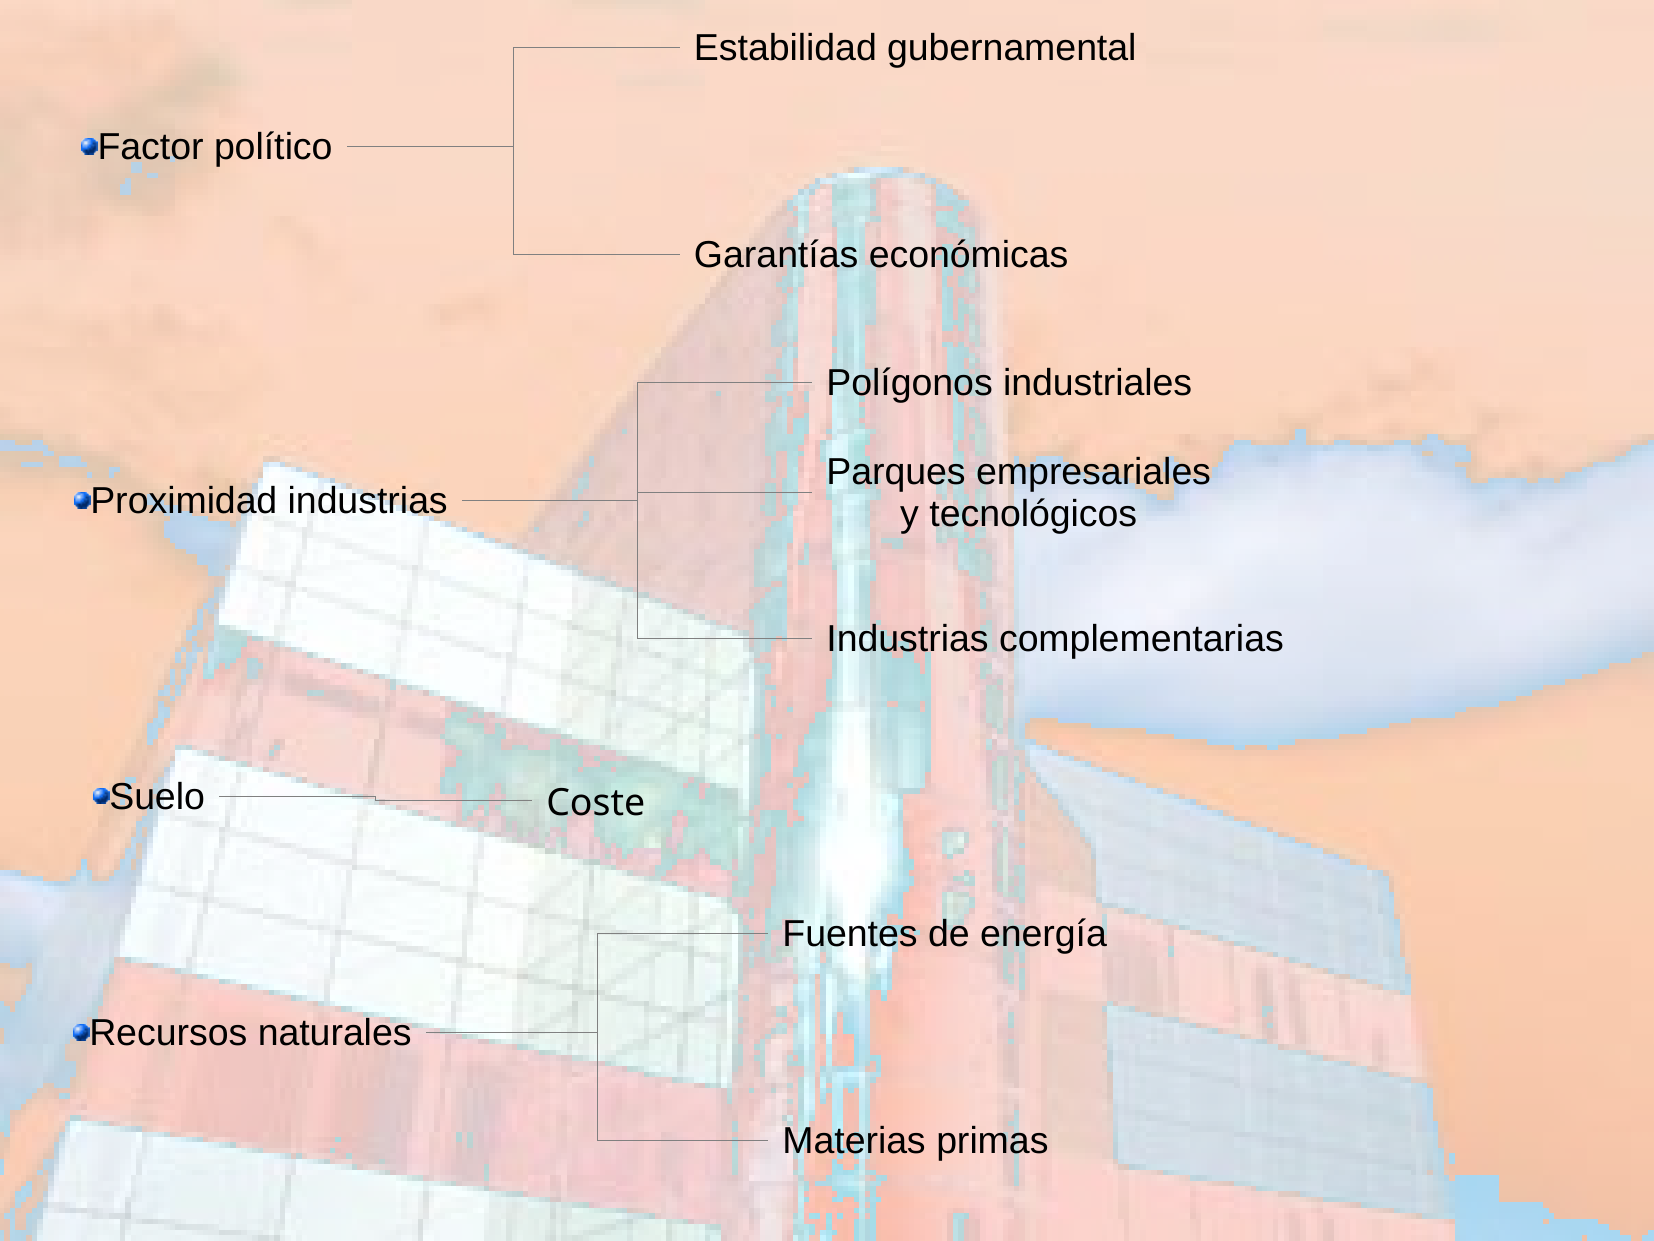

Estabilidad gubernamental
Factor político
Garantías económicas
Polígonos industriales
Parques empresariales
y tecnológicos
Proximidad industrias
Industrias complementarias
Suelo
Coste
Fuentes de energía
Recursos naturales
Materias primas